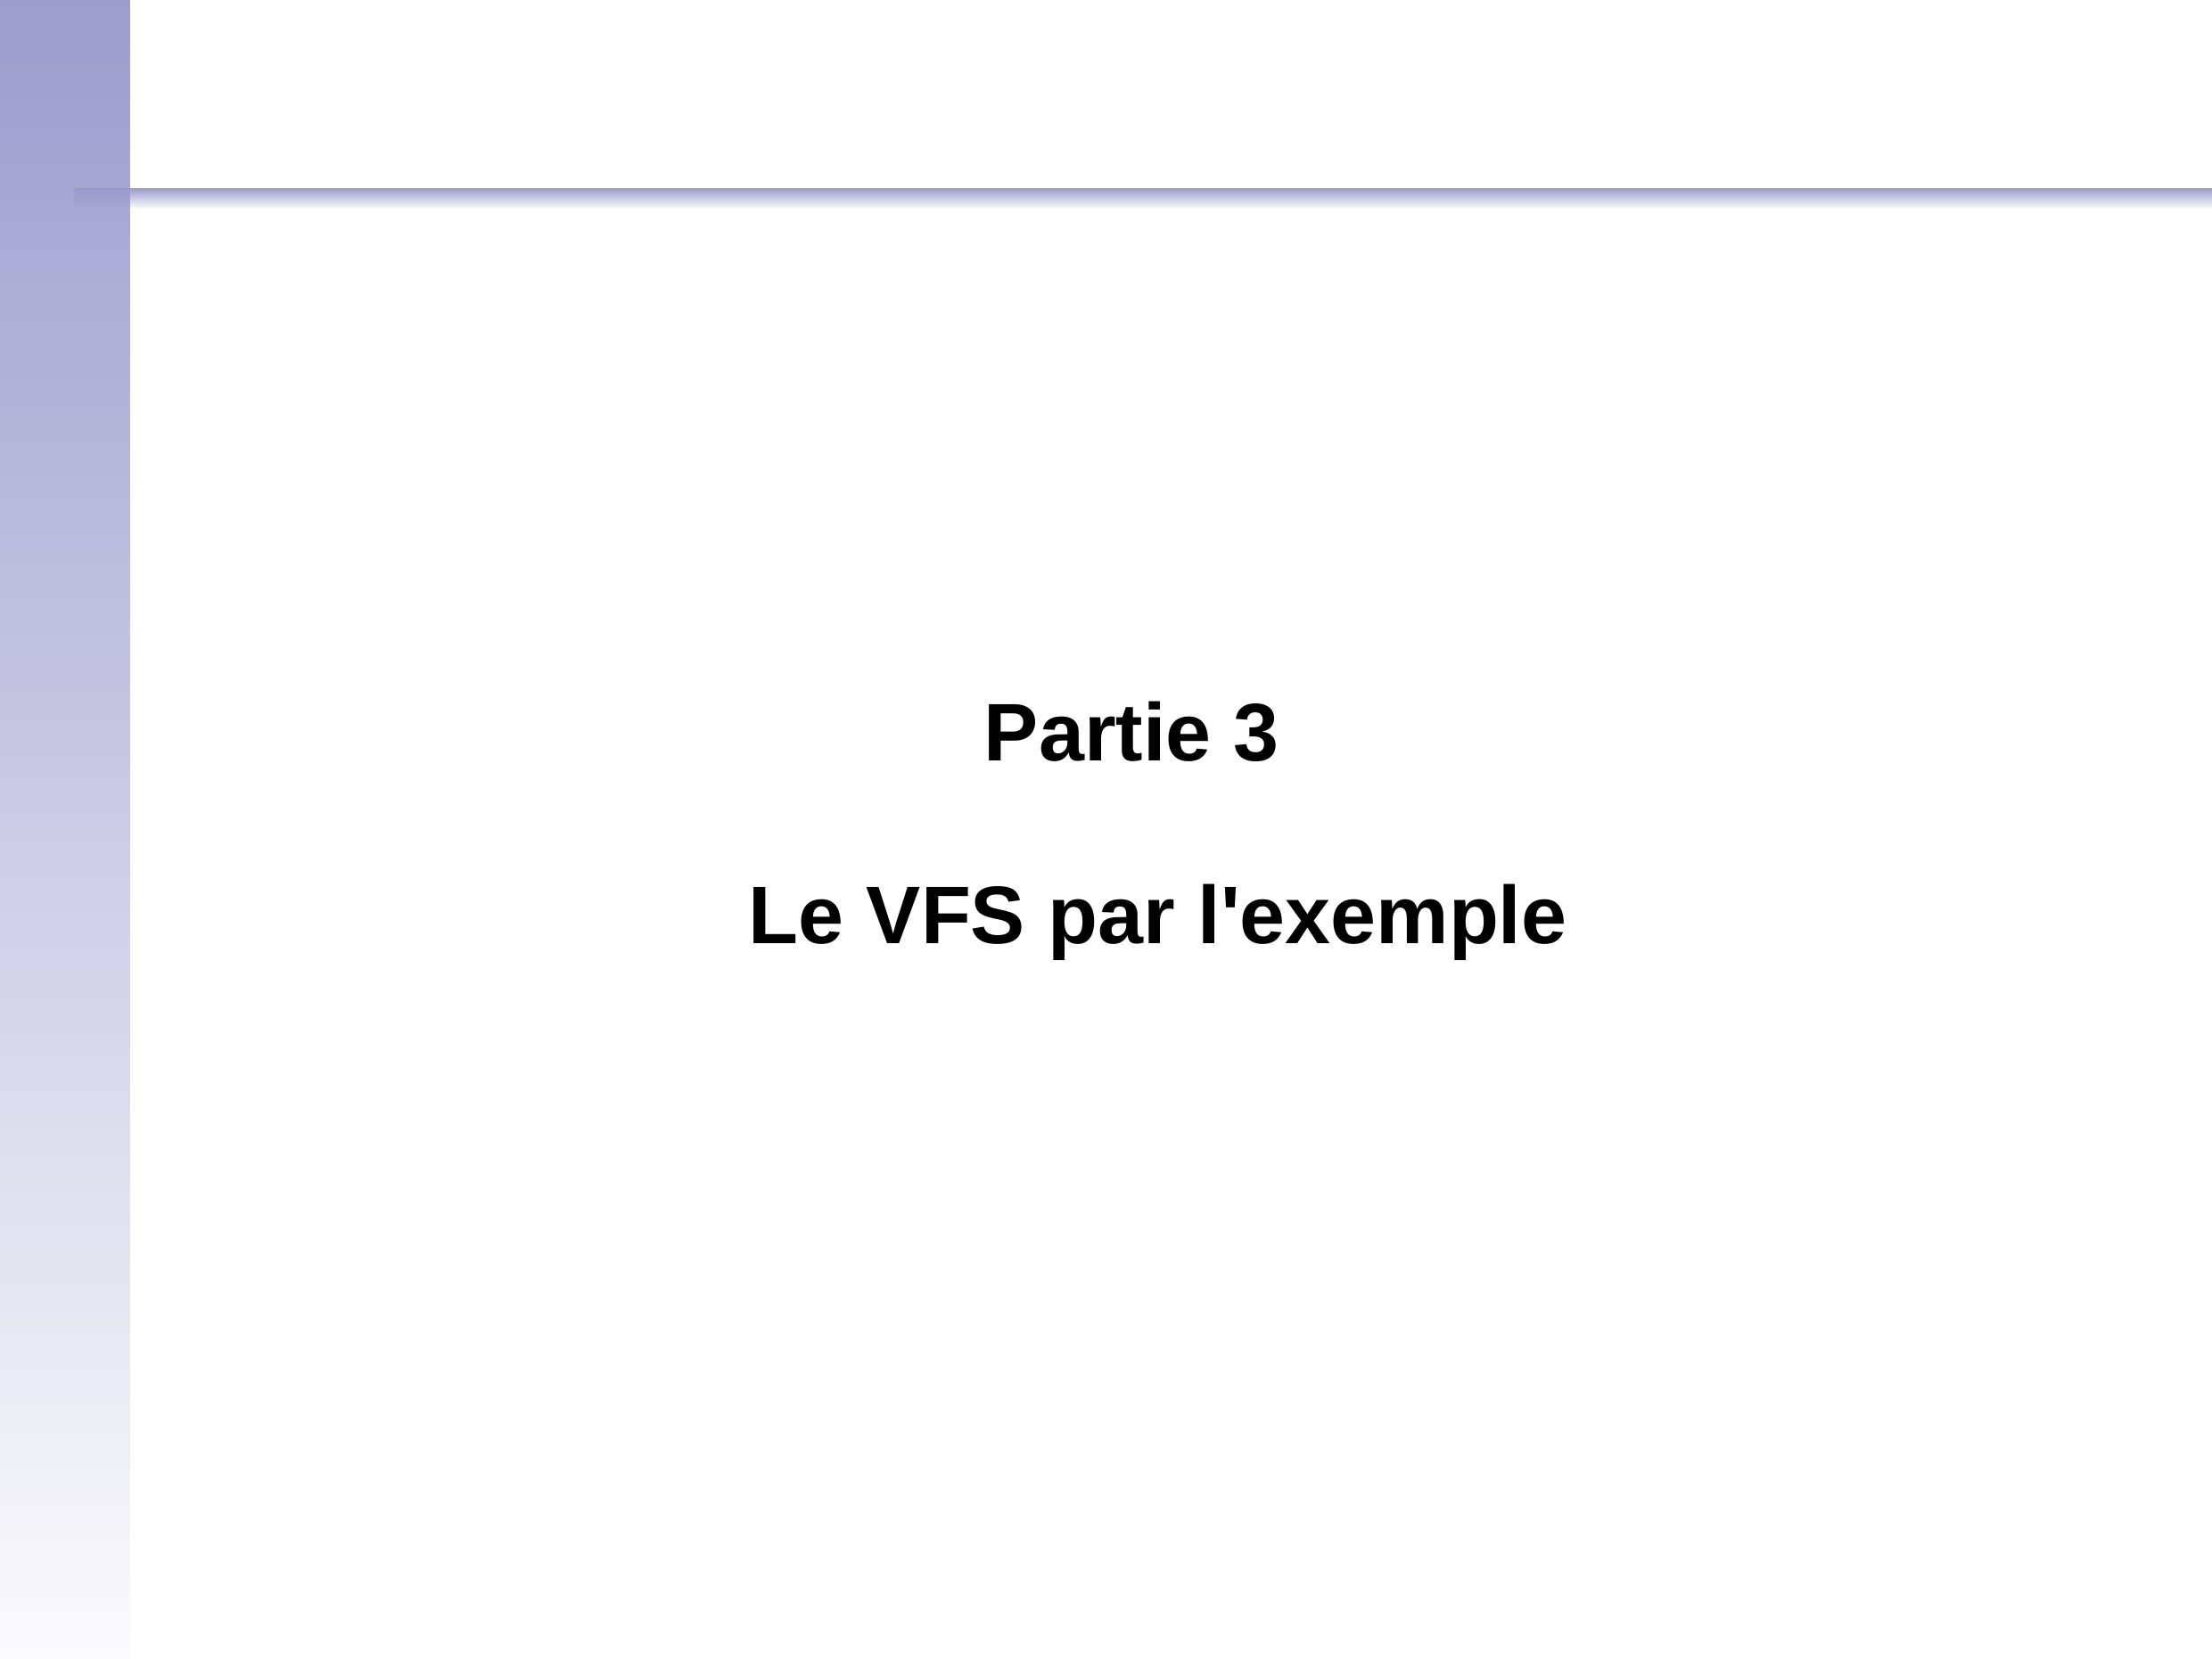

#
Partie 3
Le VFS par l'exemple